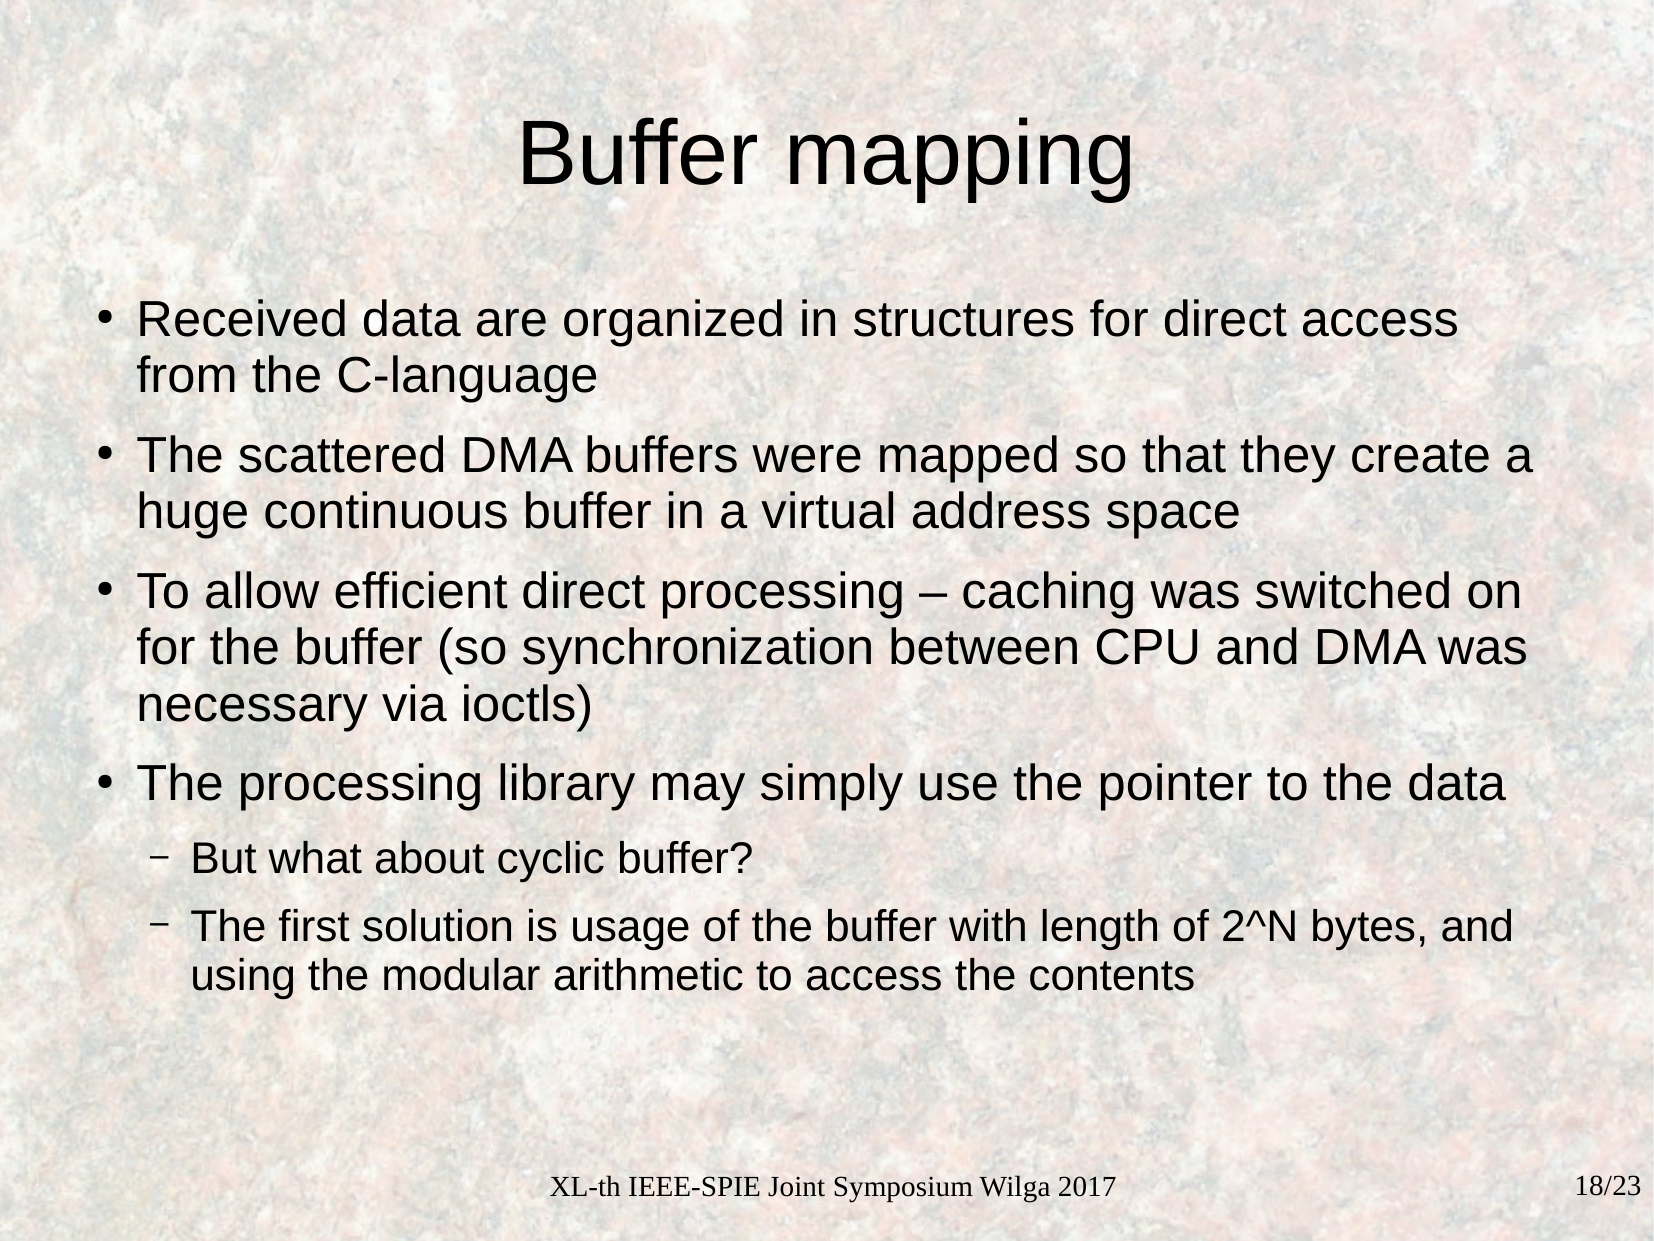

# Buffer mapping
Received data are organized in structures for direct access from the C-language
The scattered DMA buffers were mapped so that they create a huge continuous buffer in a virtual address space
To allow efficient direct processing – caching was switched on for the buffer (so synchronization between CPU and DMA was necessary via ioctls)
The processing library may simply use the pointer to the data
But what about cyclic buffer?
The first solution is usage of the buffer with length of 2^N bytes, and using the modular arithmetic to access the contents
18
CBM Collaboration Meeting 03.2017